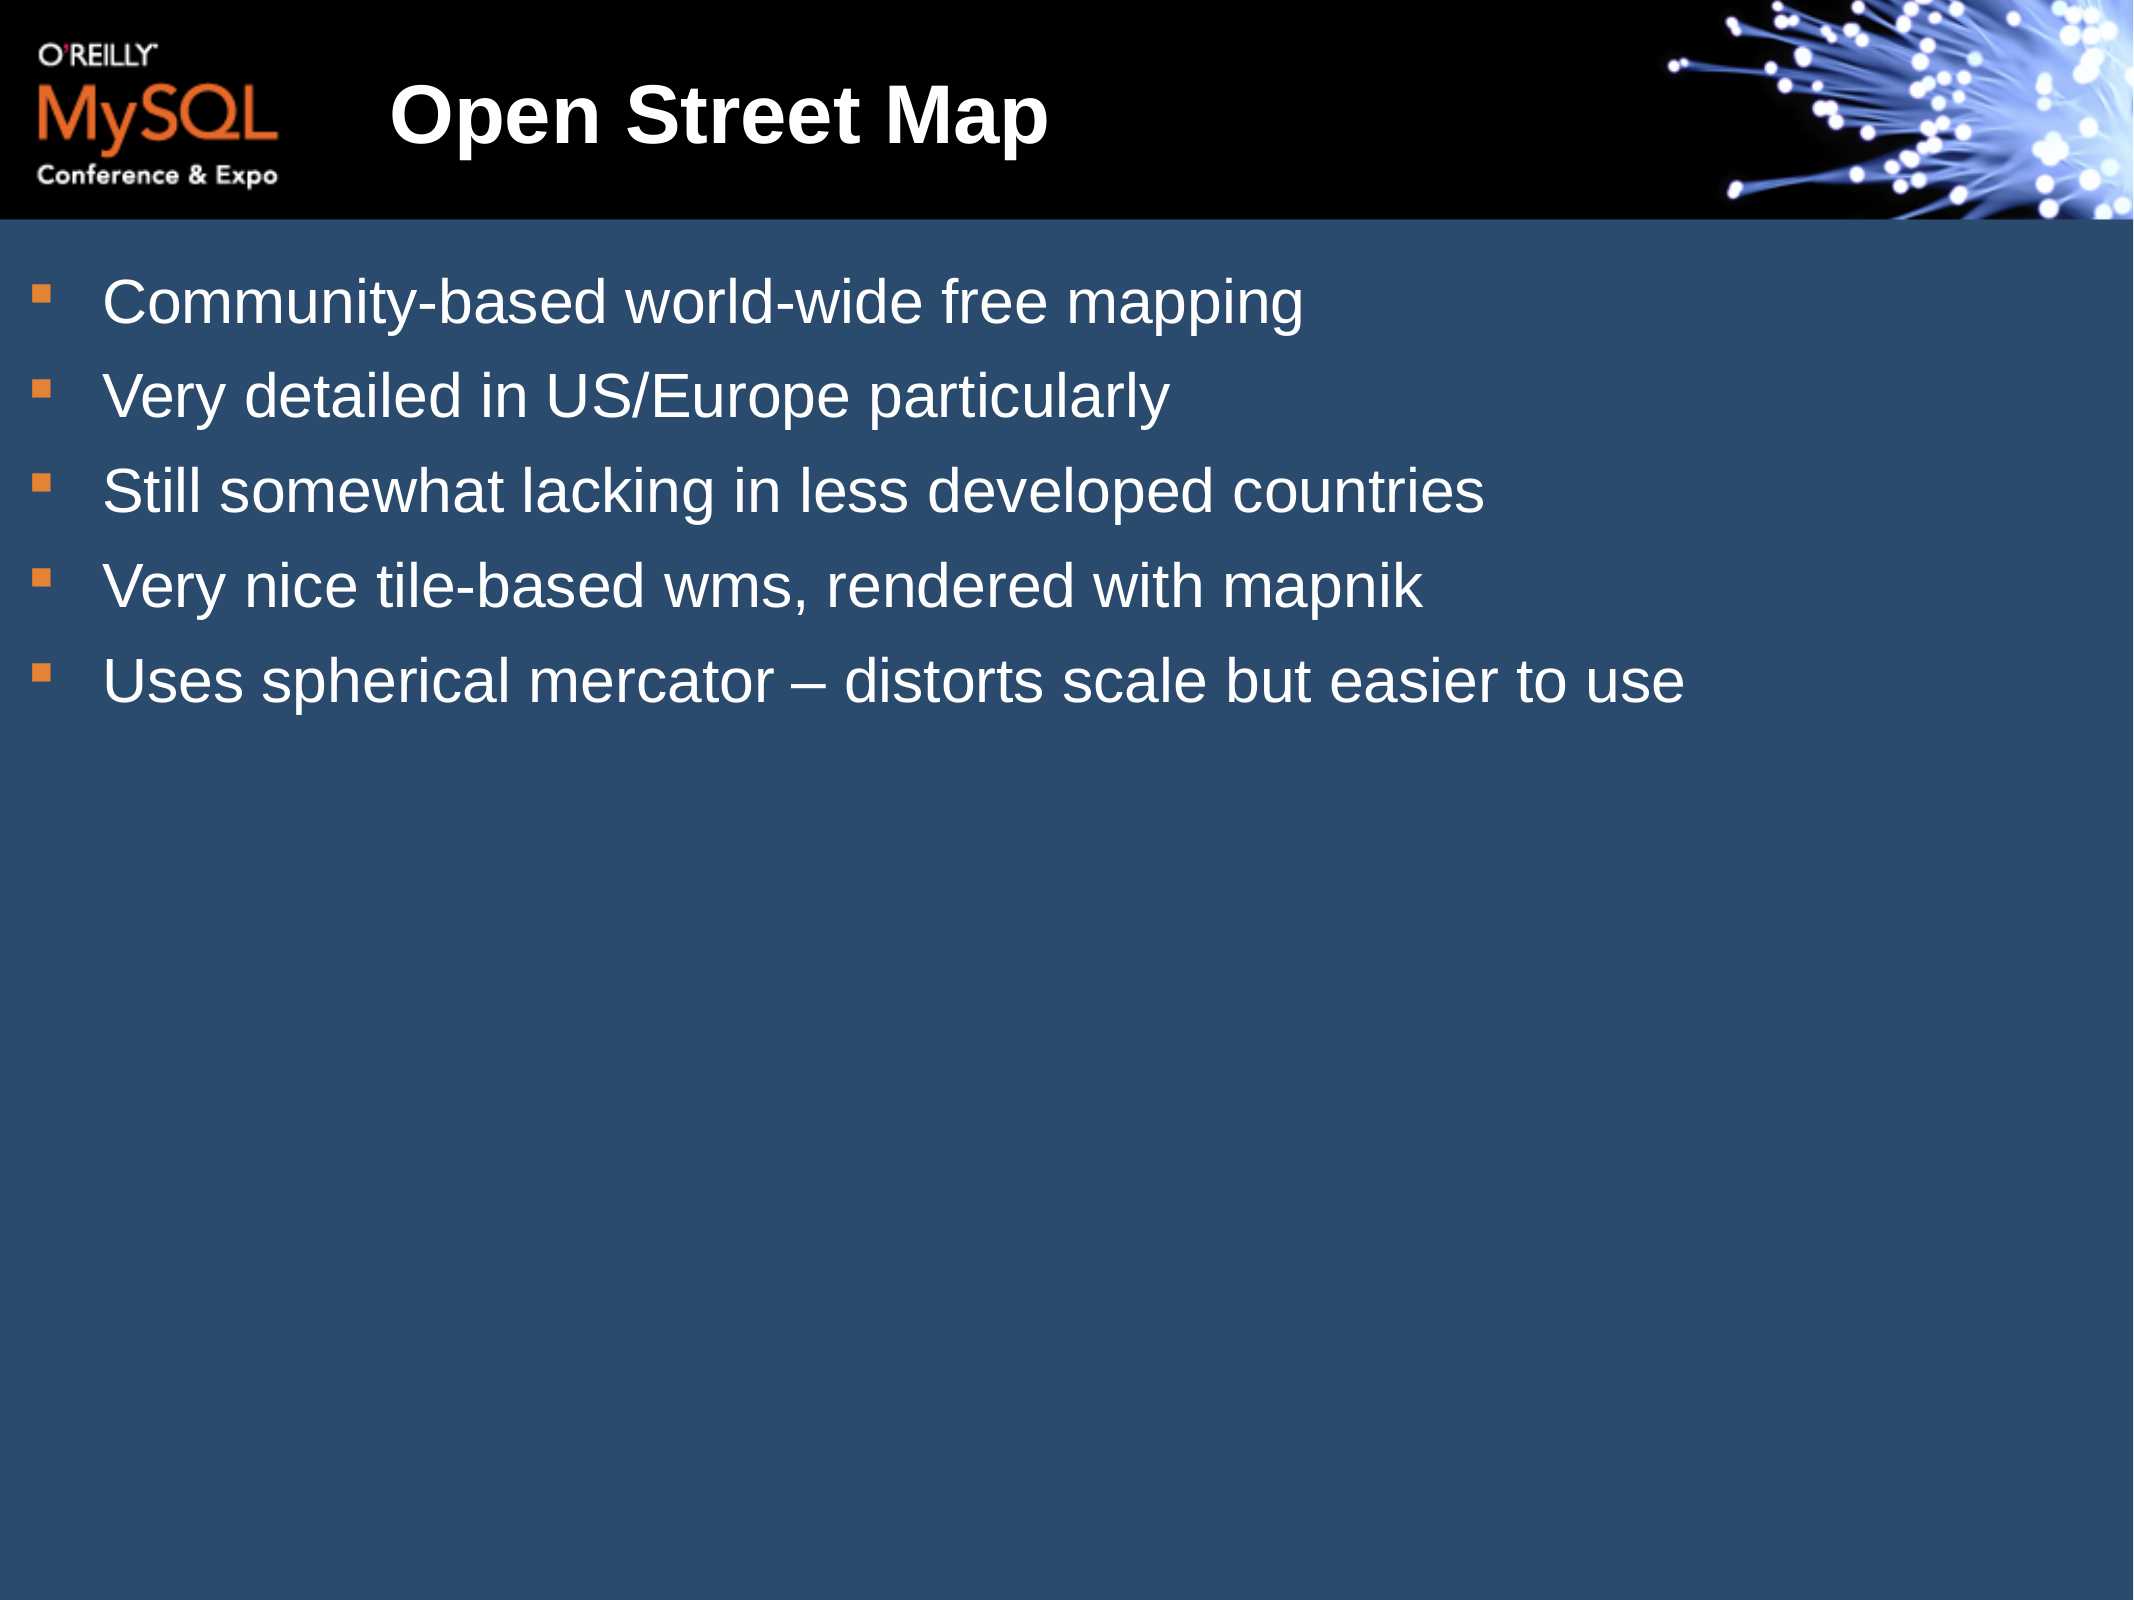

# Open Street Map
Community-based world-wide free mapping
Very detailed in US/Europe particularly
Still somewhat lacking in less developed countries
Very nice tile-based wms, rendered with mapnik
Uses spherical mercator – distorts scale but easier to use